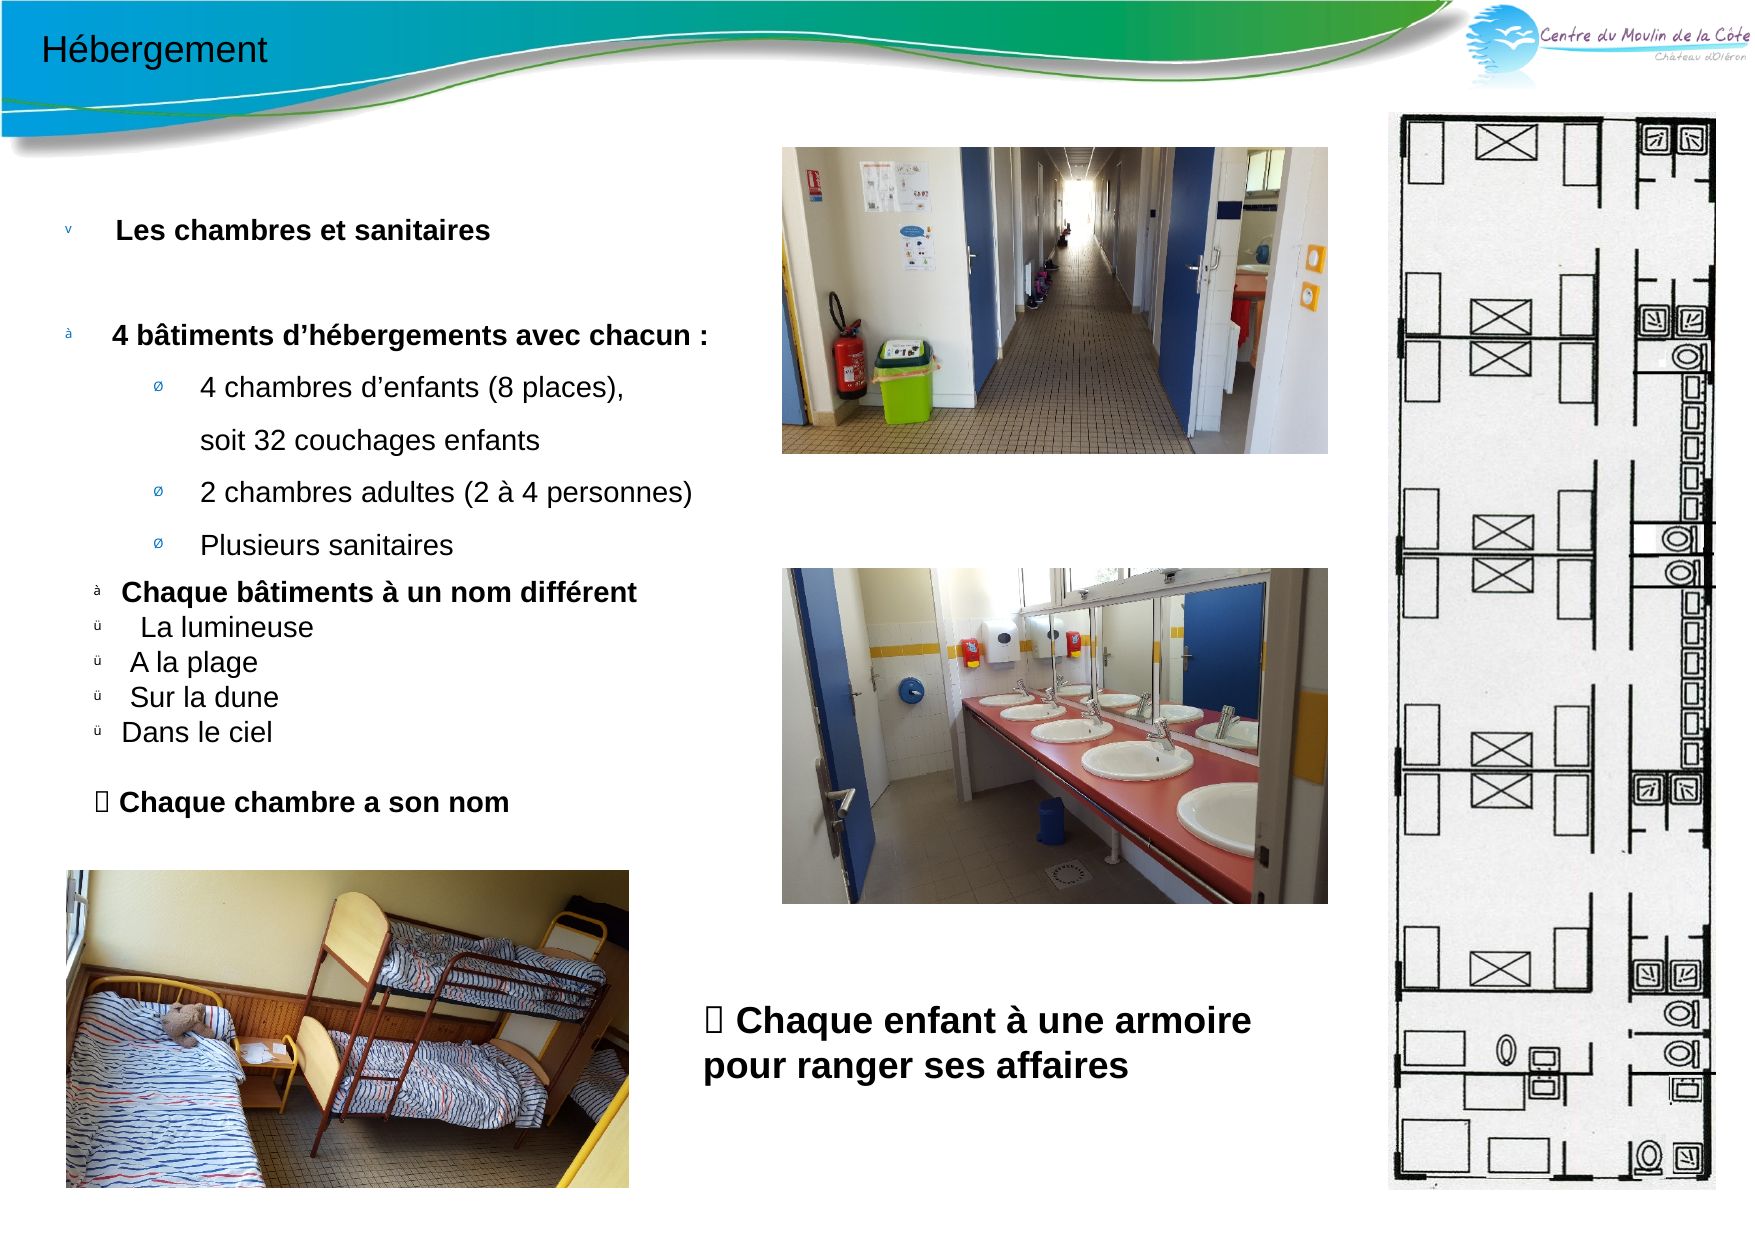

Hébergement
 Les chambres et sanitaires
4 bâtiments d’hébergements avec chacun :
4 chambres d’enfants (8 places), soit 32 couchages enfants
2 chambres adultes (2 à 4 personnes)
Plusieurs sanitaires
Chaque bâtiments à un nom différent
La lumineuse
 A la plage
 Sur la dune
Dans le ciel
 Chaque chambre a son nom
 Chaque enfant à une armoire pour ranger ses affaires